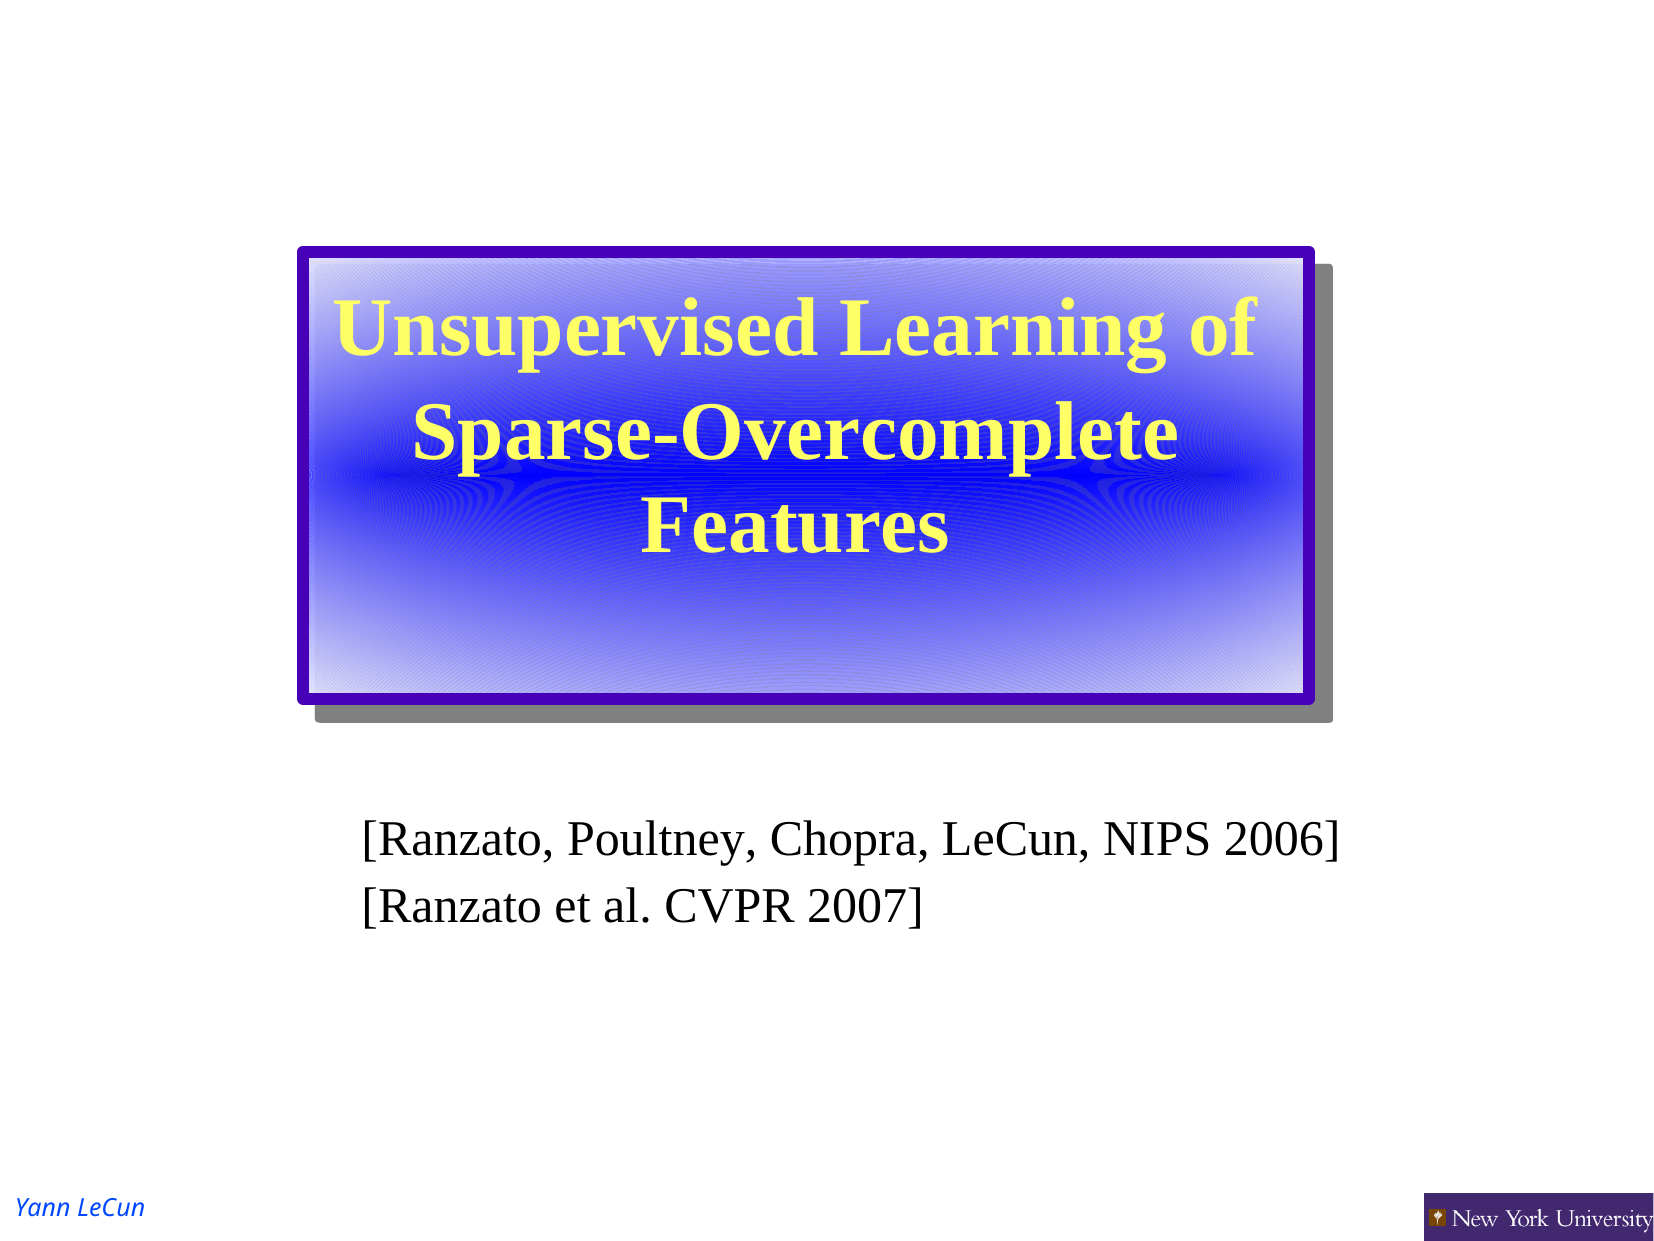

Unsupervised Learning of
Sparse-Overcomplete Features
[Ranzato, Poultney, Chopra, LeCun, NIPS 2006]
[Ranzato et al. CVPR 2007]